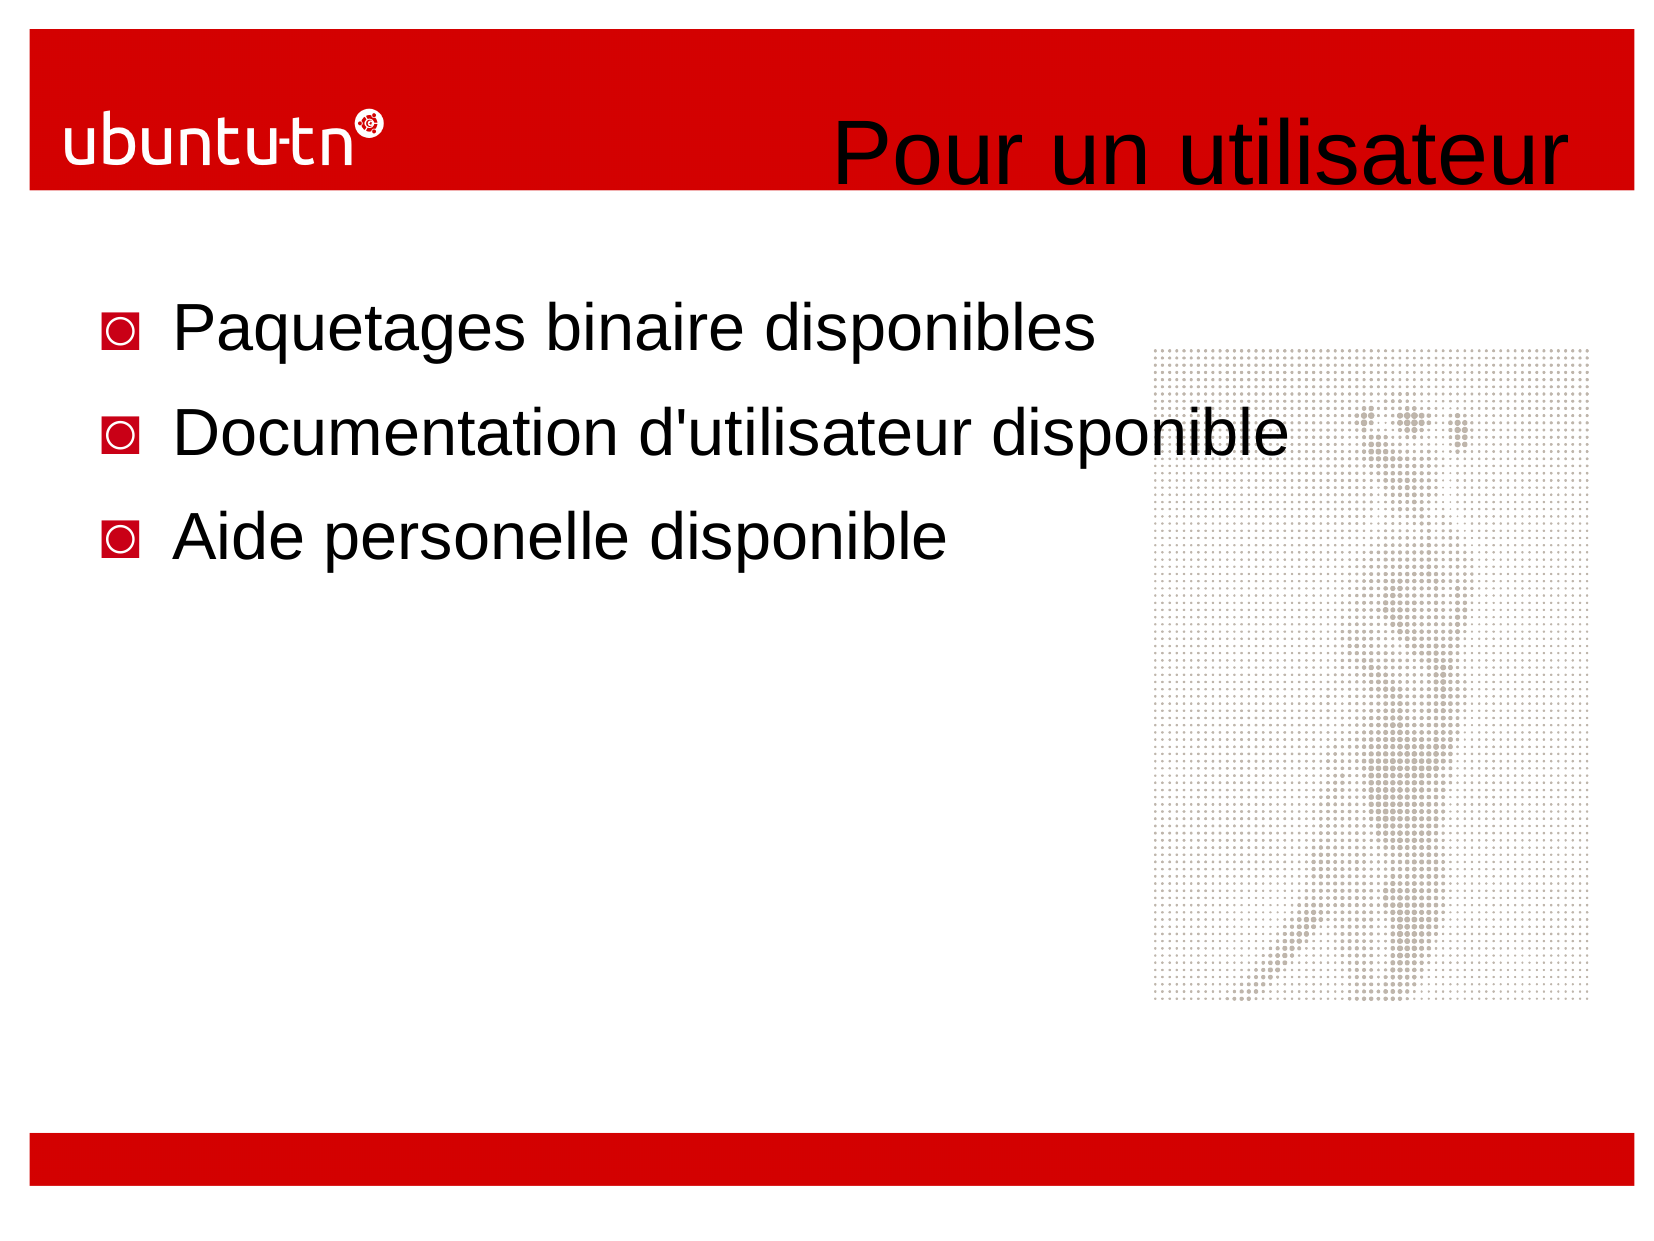

# Pour un utilisateur
 Paquetages binaire disponibles
 Documentation d'utilisateur disponible
 Aide personelle disponible